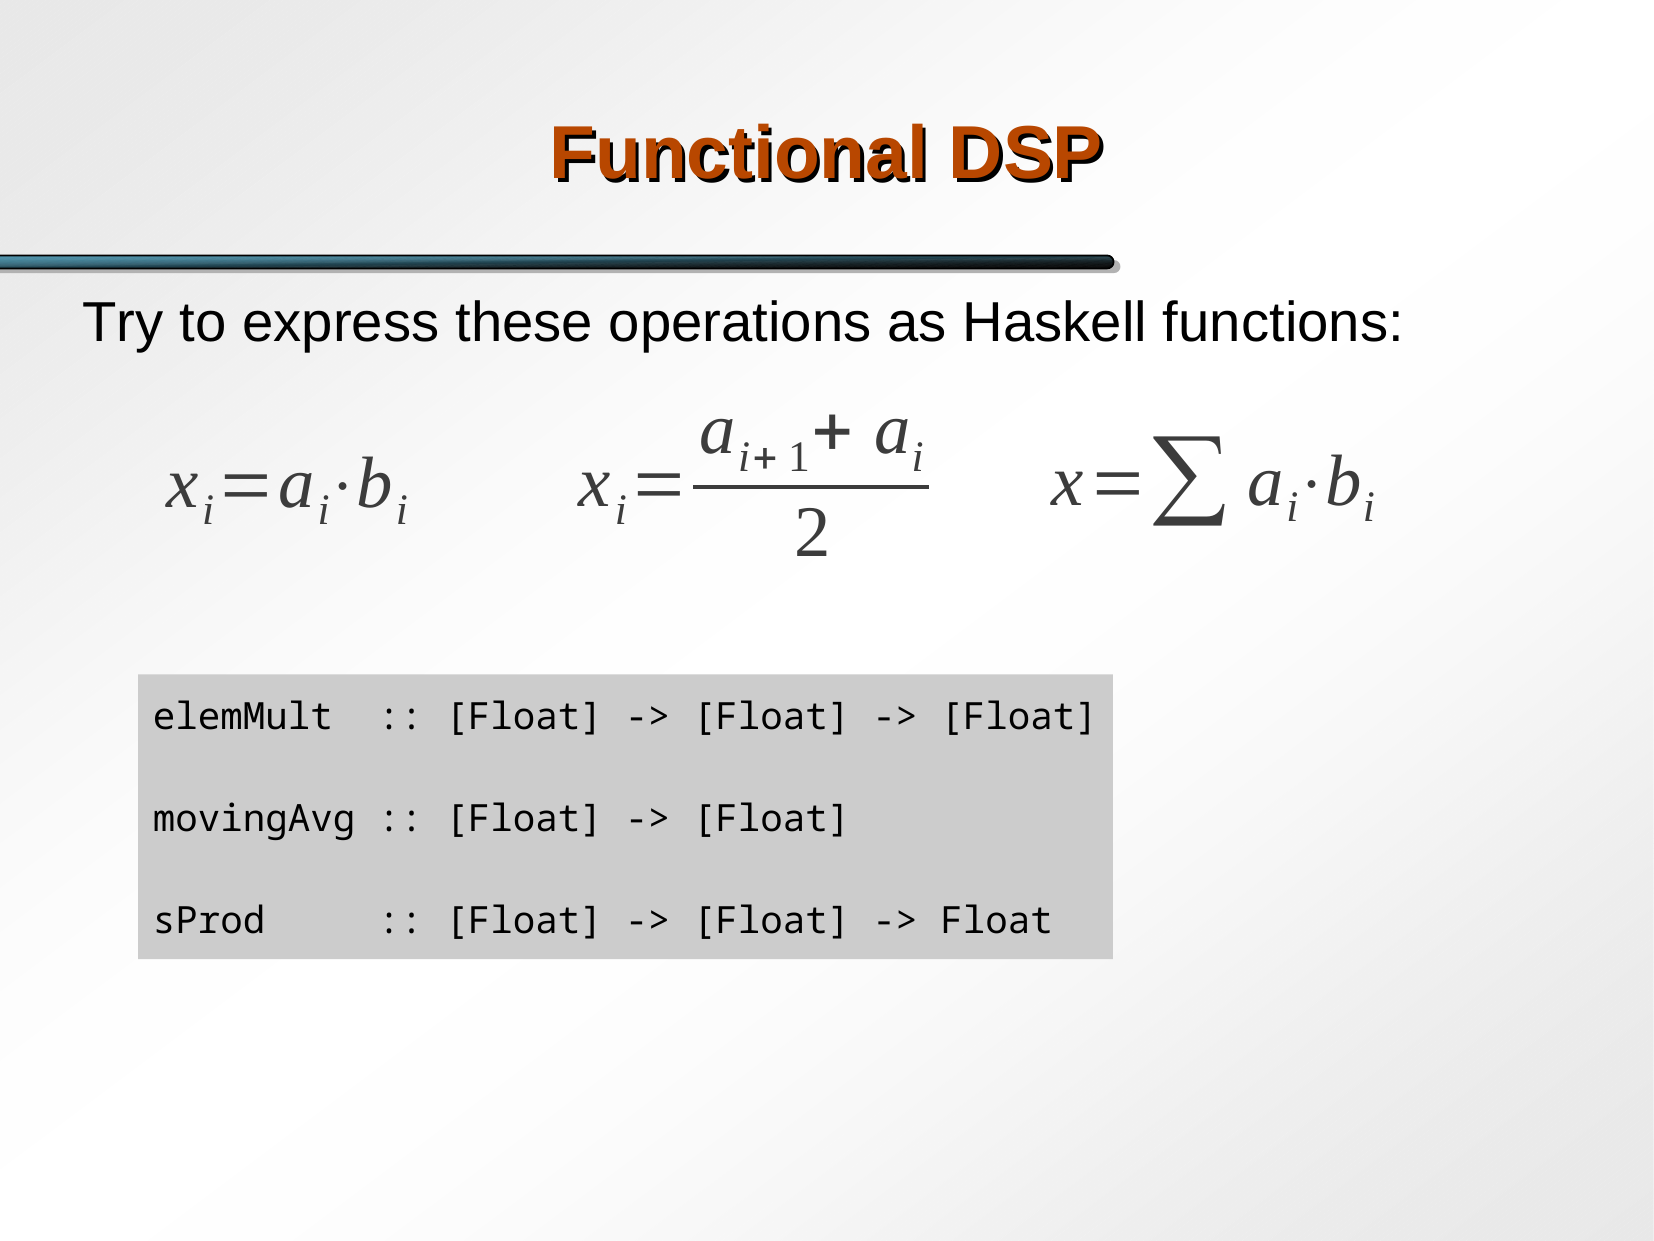

# Functional DSP
Try to express these operations as Haskell functions:
elemMult :: [Float] -> [Float] -> [Float]
movingAvg :: [Float] -> [Float]
sProd :: [Float] -> [Float] -> Float